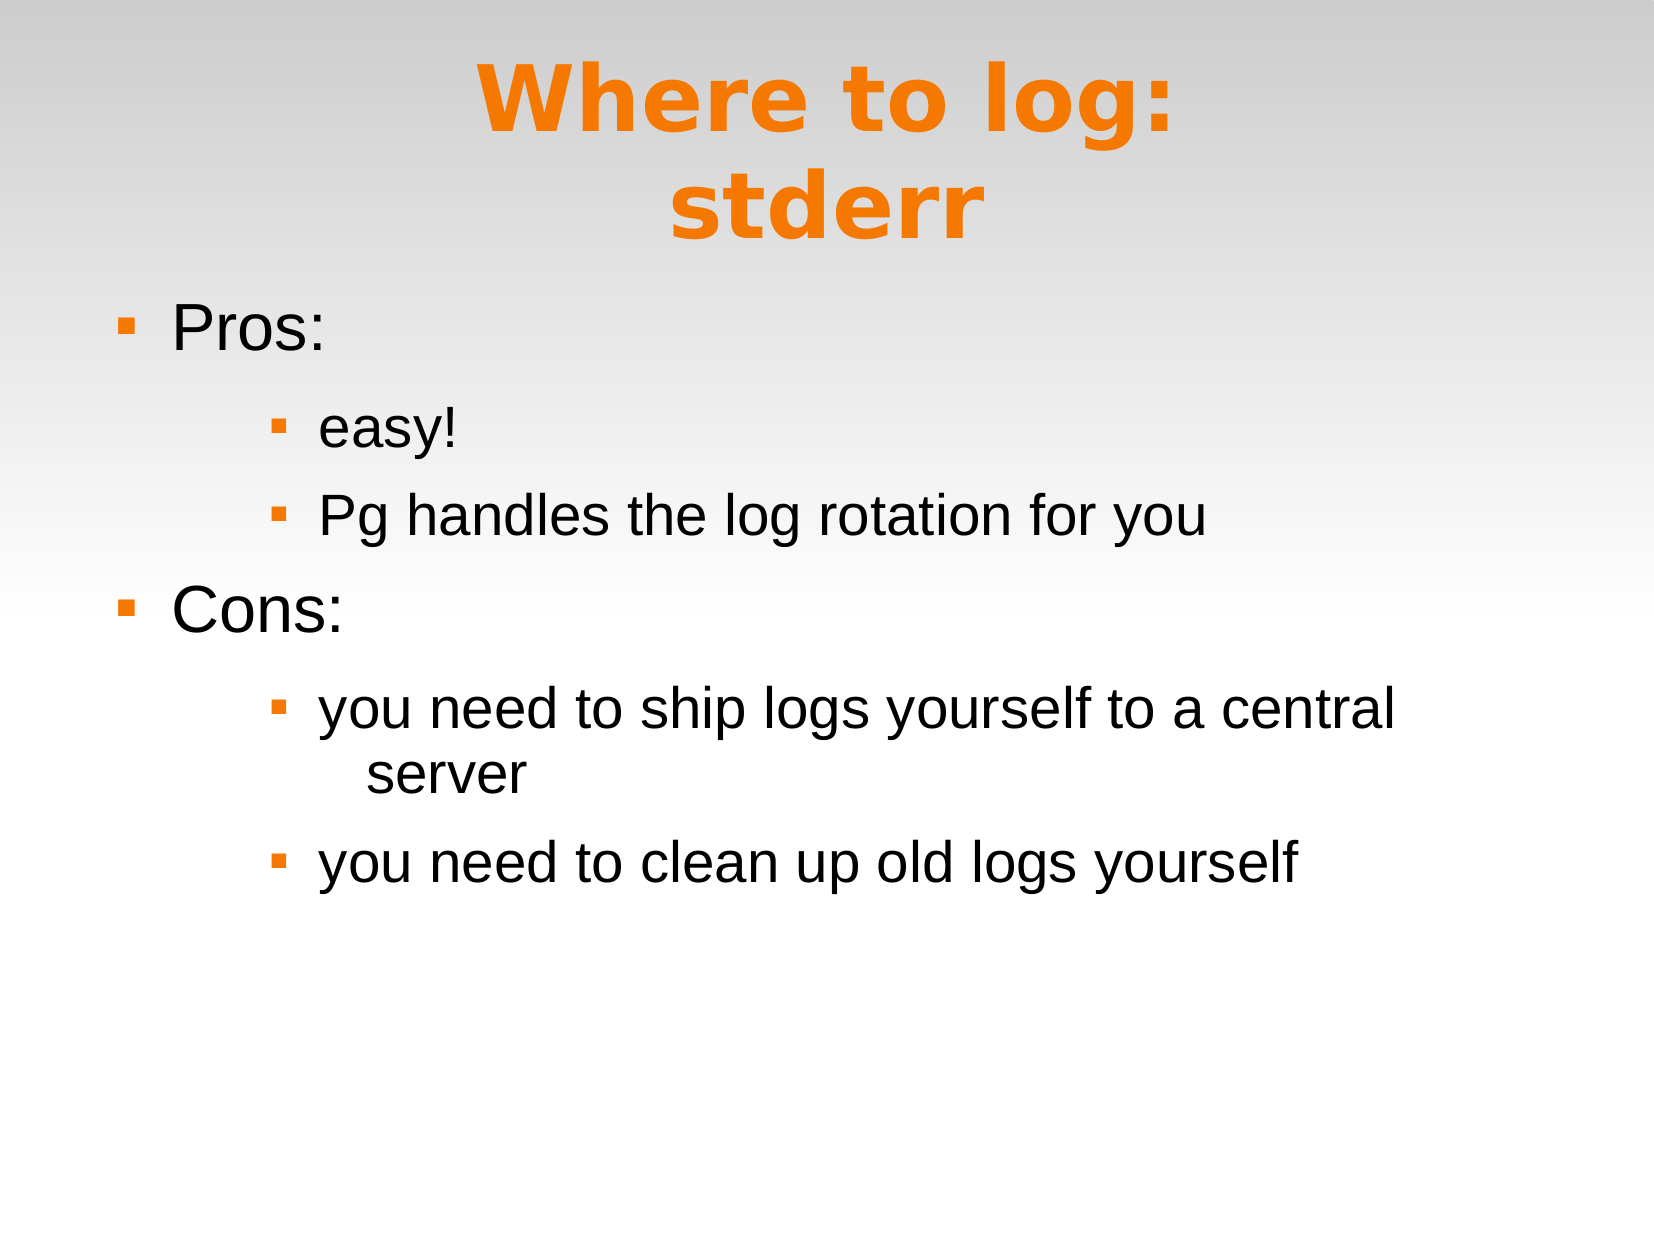

# Where to log: stderr
Pros:
easy!
Pg handles the log rotation for you
Cons:
you need to ship logs yourself to a central server
you need to clean up old logs yourself